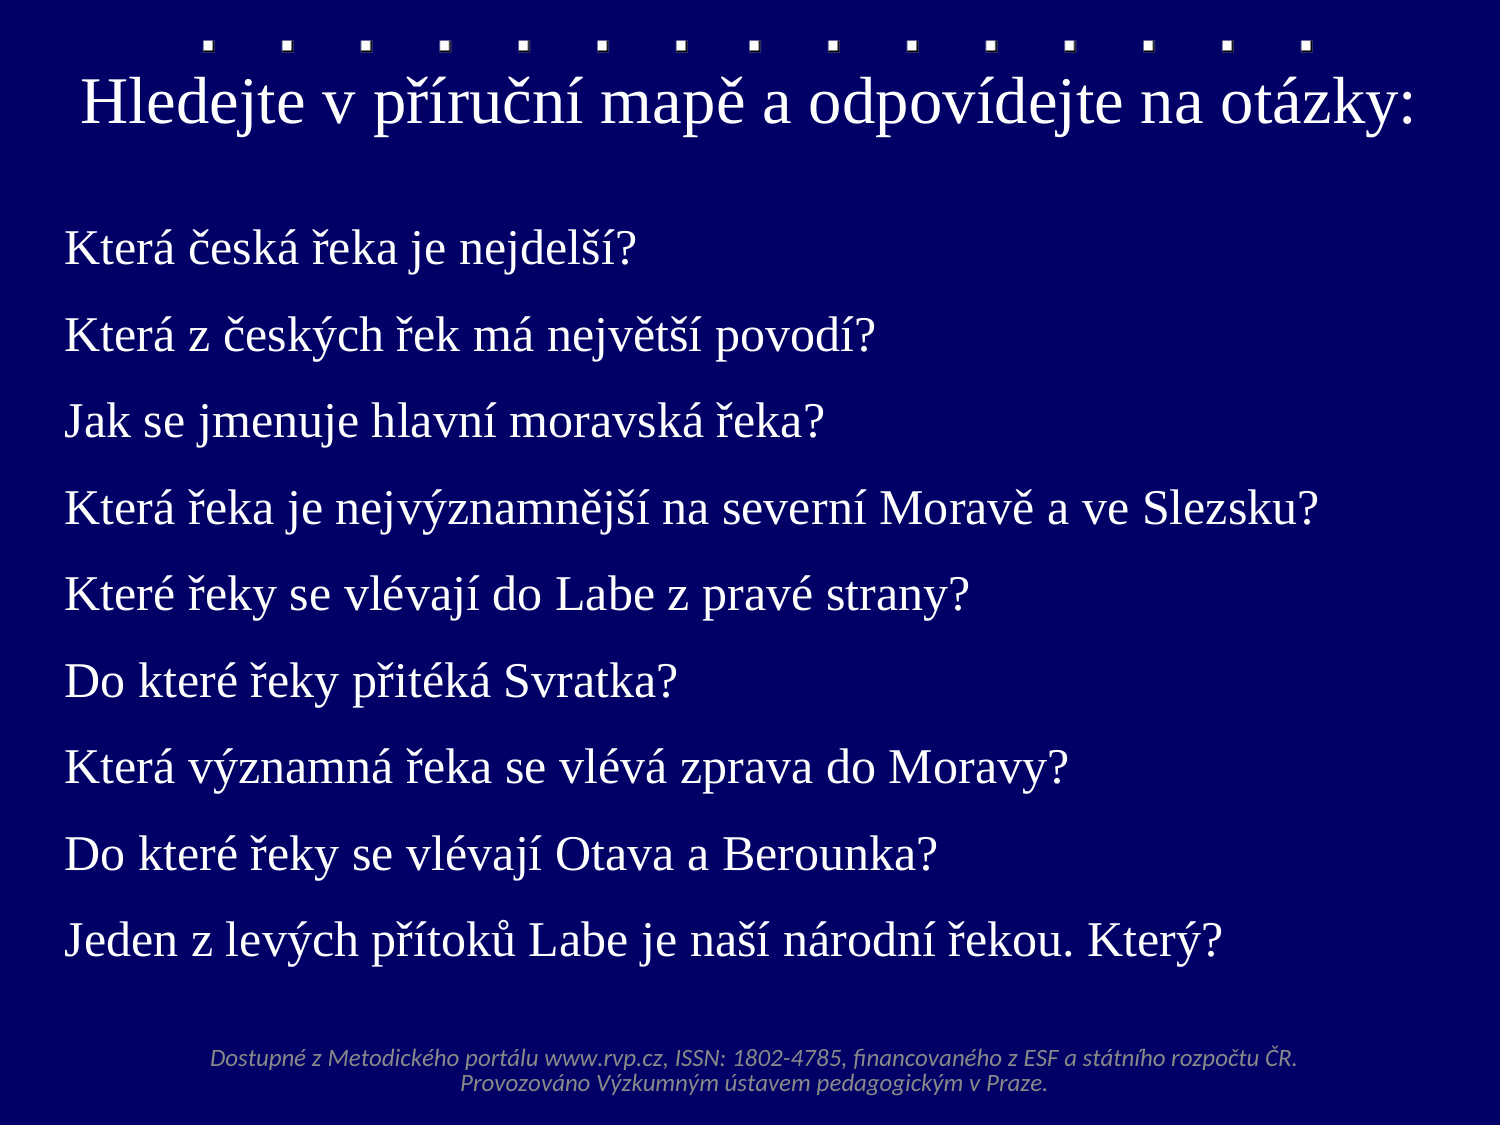

# Hledejte v příruční mapě a odpovídejte na otázky:
Která česká řeka je nejdelší?
Která z českých řek má největší povodí?
Jak se jmenuje hlavní moravská řeka?
Která řeka je nejvýznamnější na severní Moravě a ve Slezsku?
Které řeky se vlévají do Labe z pravé strany?
Do které řeky přitéká Svratka?
Která významná řeka se vlévá zprava do Moravy?
Do které řeky se vlévají Otava a Berounka?
Jeden z levých přítoků Labe je naší národní řekou. Který?